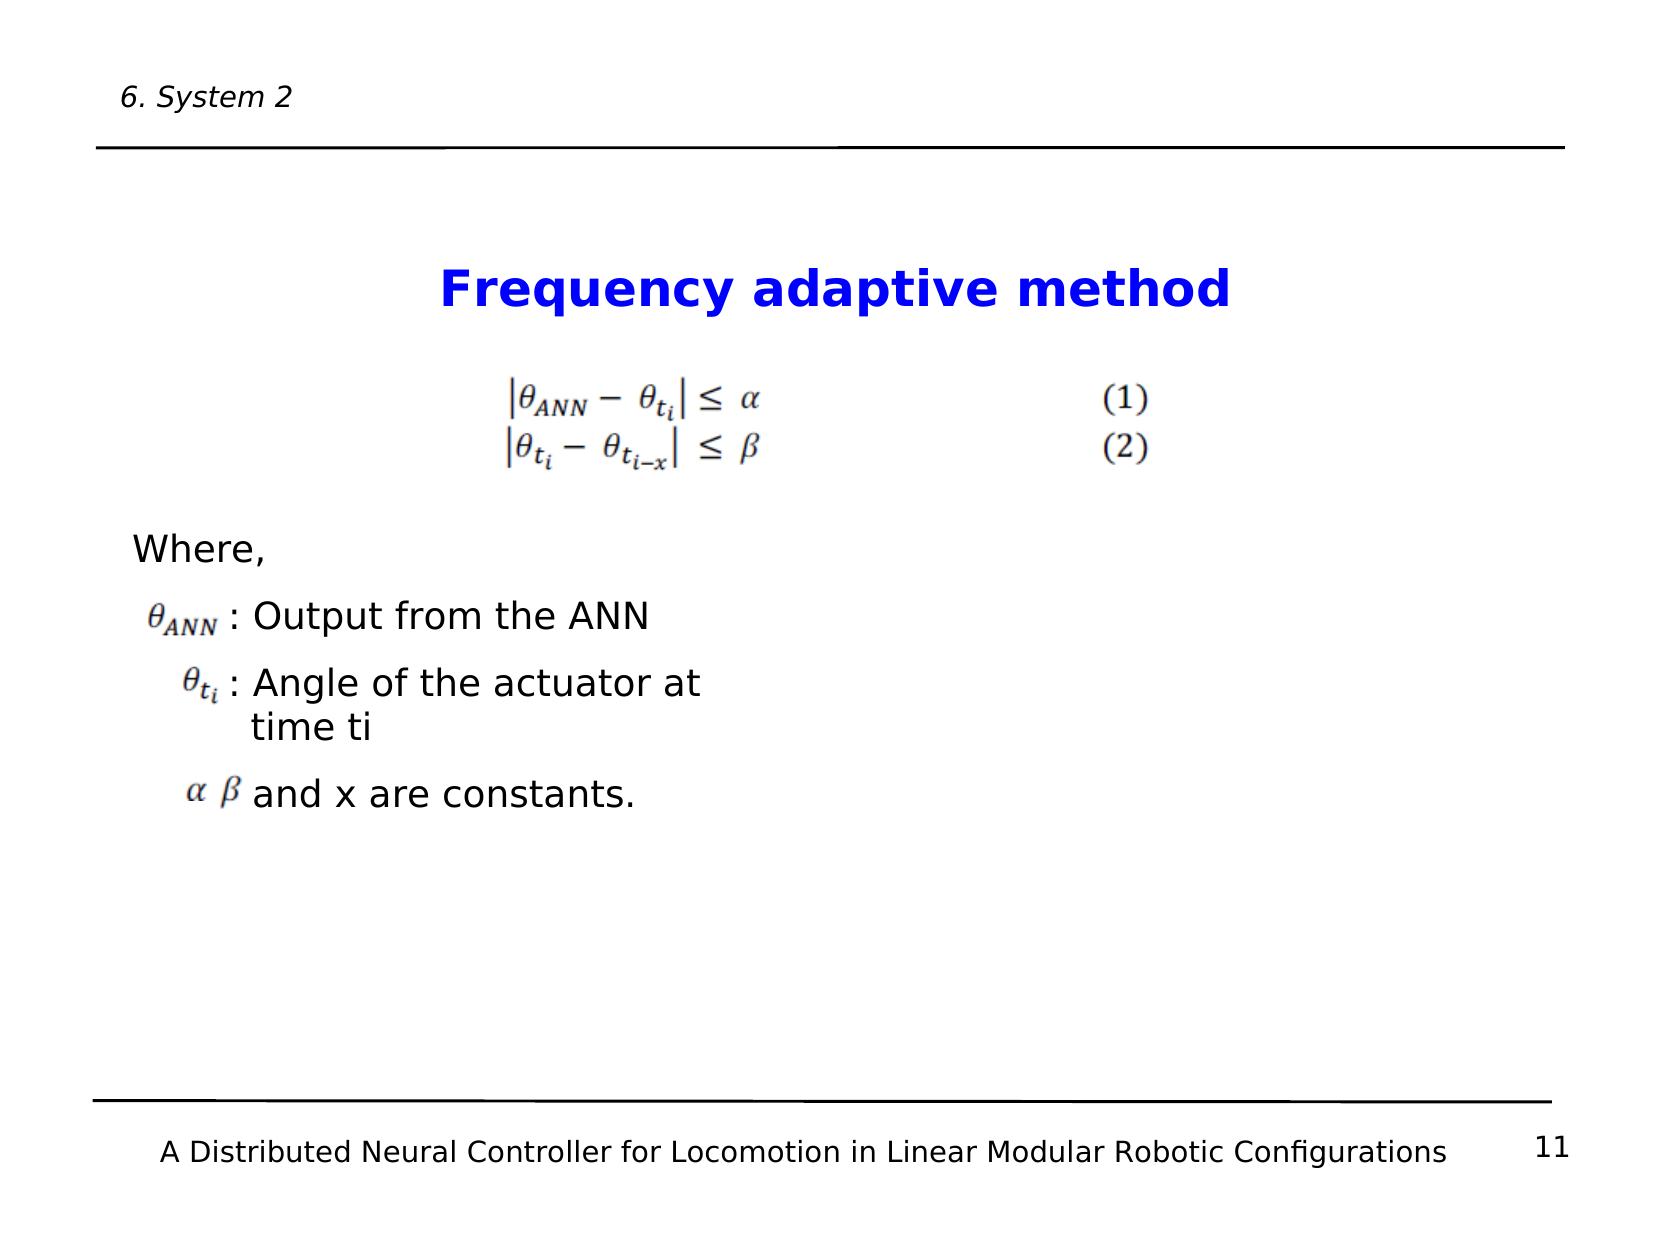

6. System 2
Frequency adaptive method
Where,
 : Output from the ANN
 : Angle of the actuator at time ti
 and x are constants.
A Distributed Neural Controller for Locomotion in Linear Modular Robotic Configurations
11